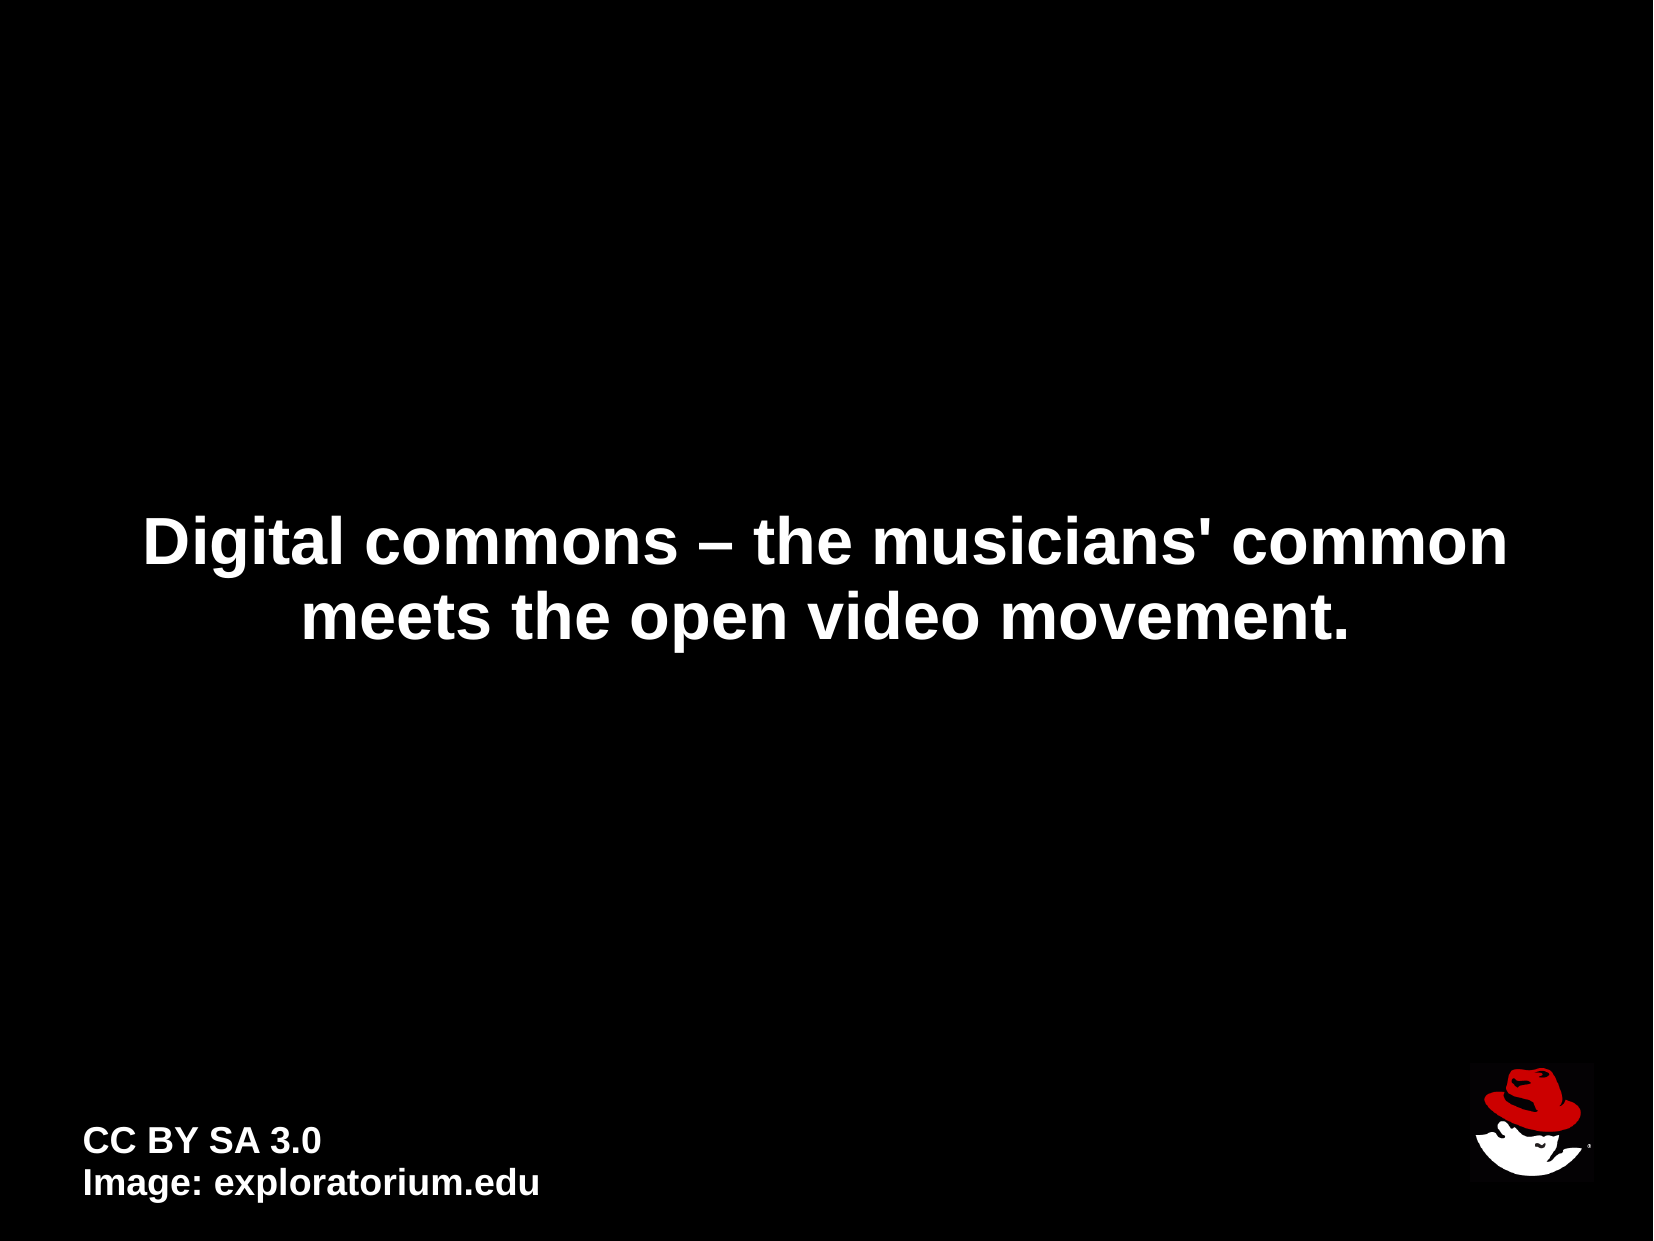

# Digital commons – the musicians' common meets the open video movement.
CC BY SA 3.0
Image: exploratorium.edu